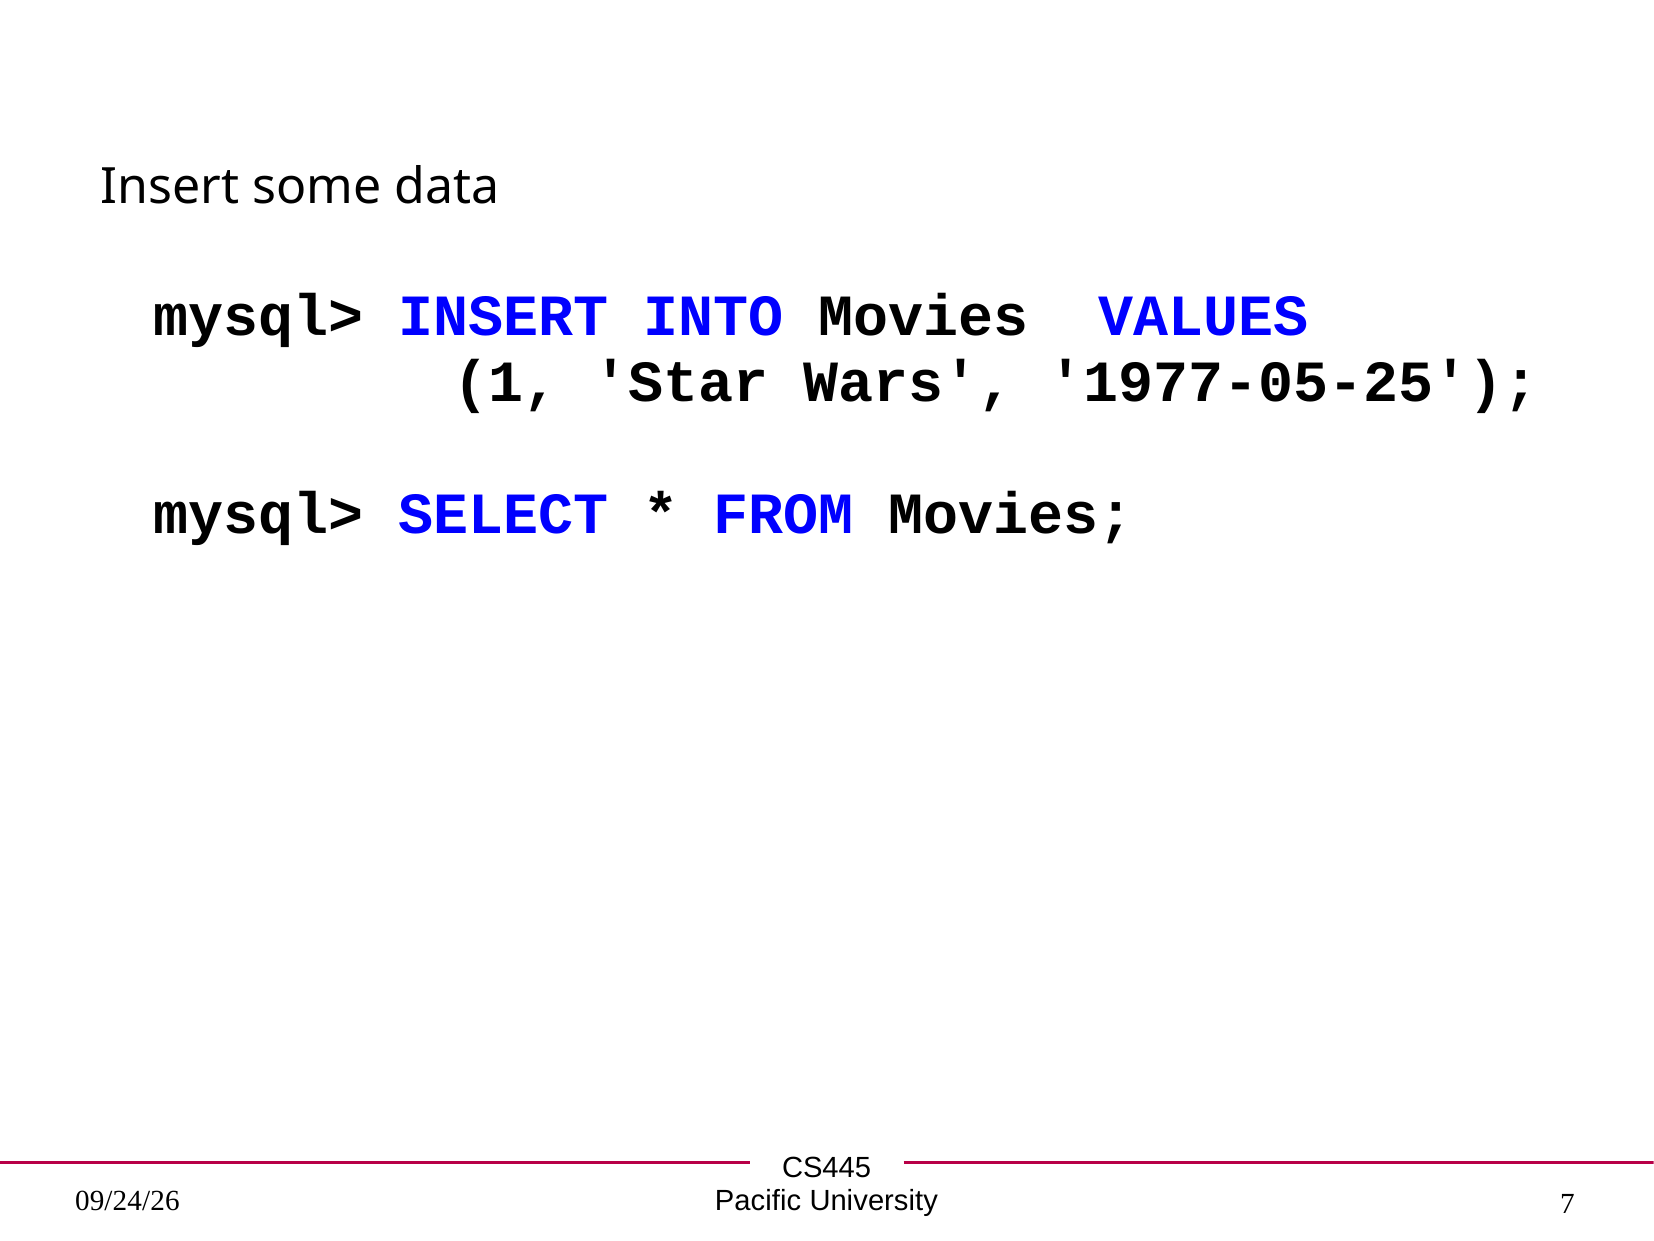

#
Insert some data
mysql> INSERT INTO Movies VALUES
				(1, 'Star Wars', '1977-05-25');
mysql> SELECT * FROM Movies;